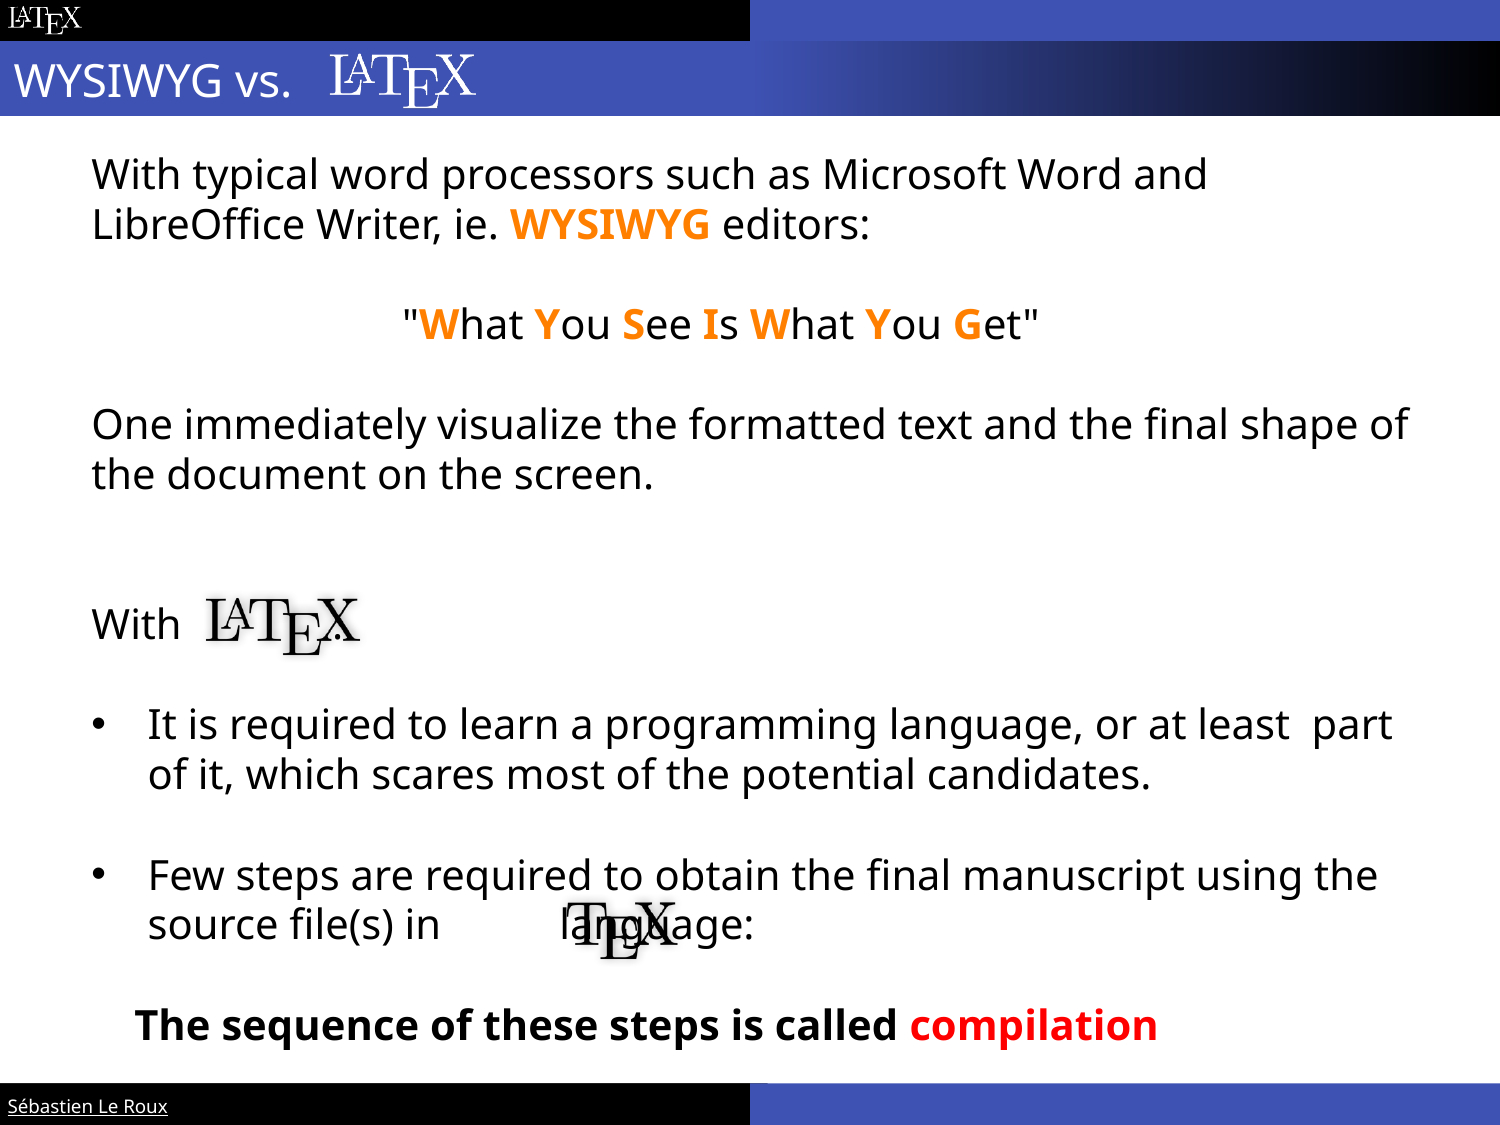

# WYSIWYG vs.
With typical word processors such as Microsoft Word and LibreOffice Writer, ie. WYSIWYG editors:
		 "What You See Is What You Get"
One immediately visualize the formatted text and the final shape of the document on the screen.
With :
It is required to learn a programming language, or at least part of it, which scares most of the potential candidates.
Few steps are required to obtain the final manuscript using the source file(s) in language:
 The sequence of these steps is called compilation